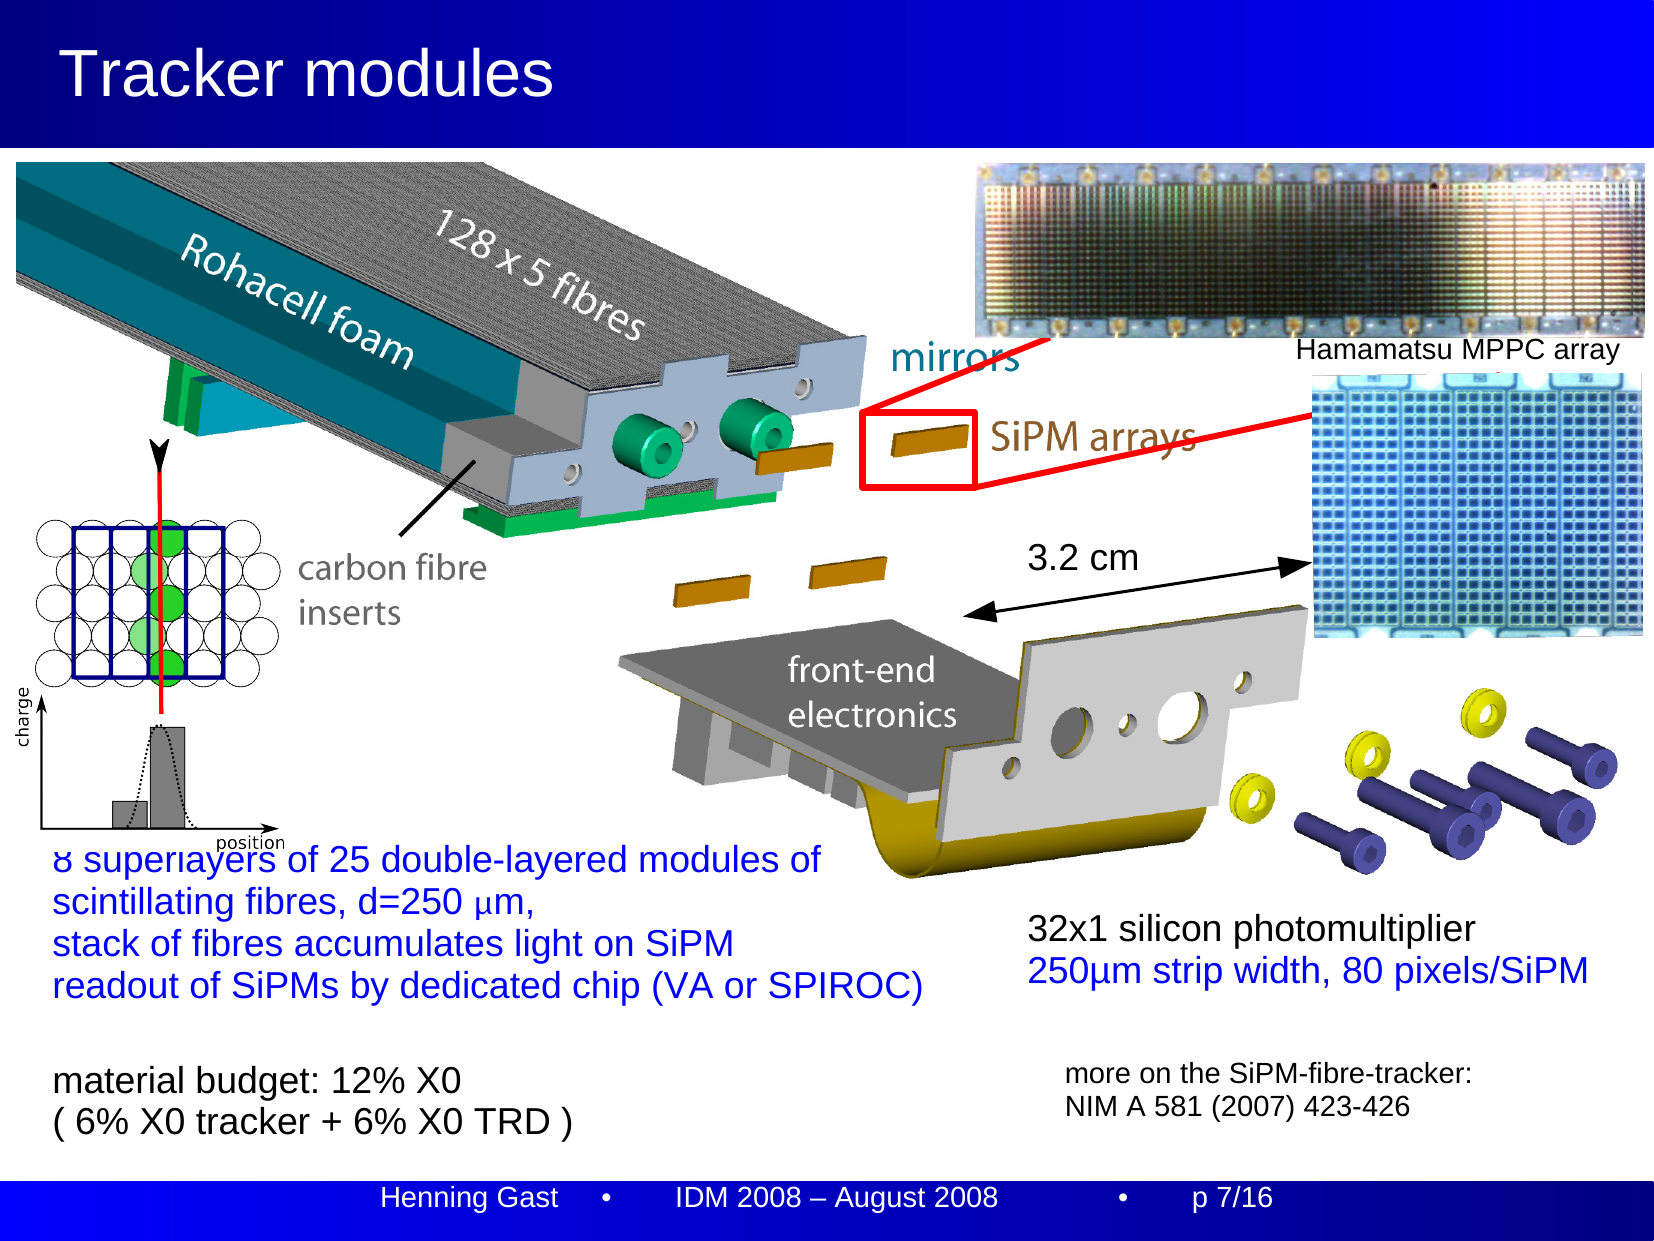

# Tracker modules
Hamamatsu MPPC array
3.2 cm
8 superlayers of 25 double-layered modules of scintillating fibres, d=250 m,
stack of fibres accumulates light on SiPM
readout of SiPMs by dedicated chip (VA or SPIROC)
32x1 silicon photomultiplier
250µm strip width, 80 pixels/SiPM
more on the SiPM-fibre-tracker:
NIM A 581 (2007) 423-426
material budget: 12% X0
( 6% X0 tracker + 6% X0 TRD )